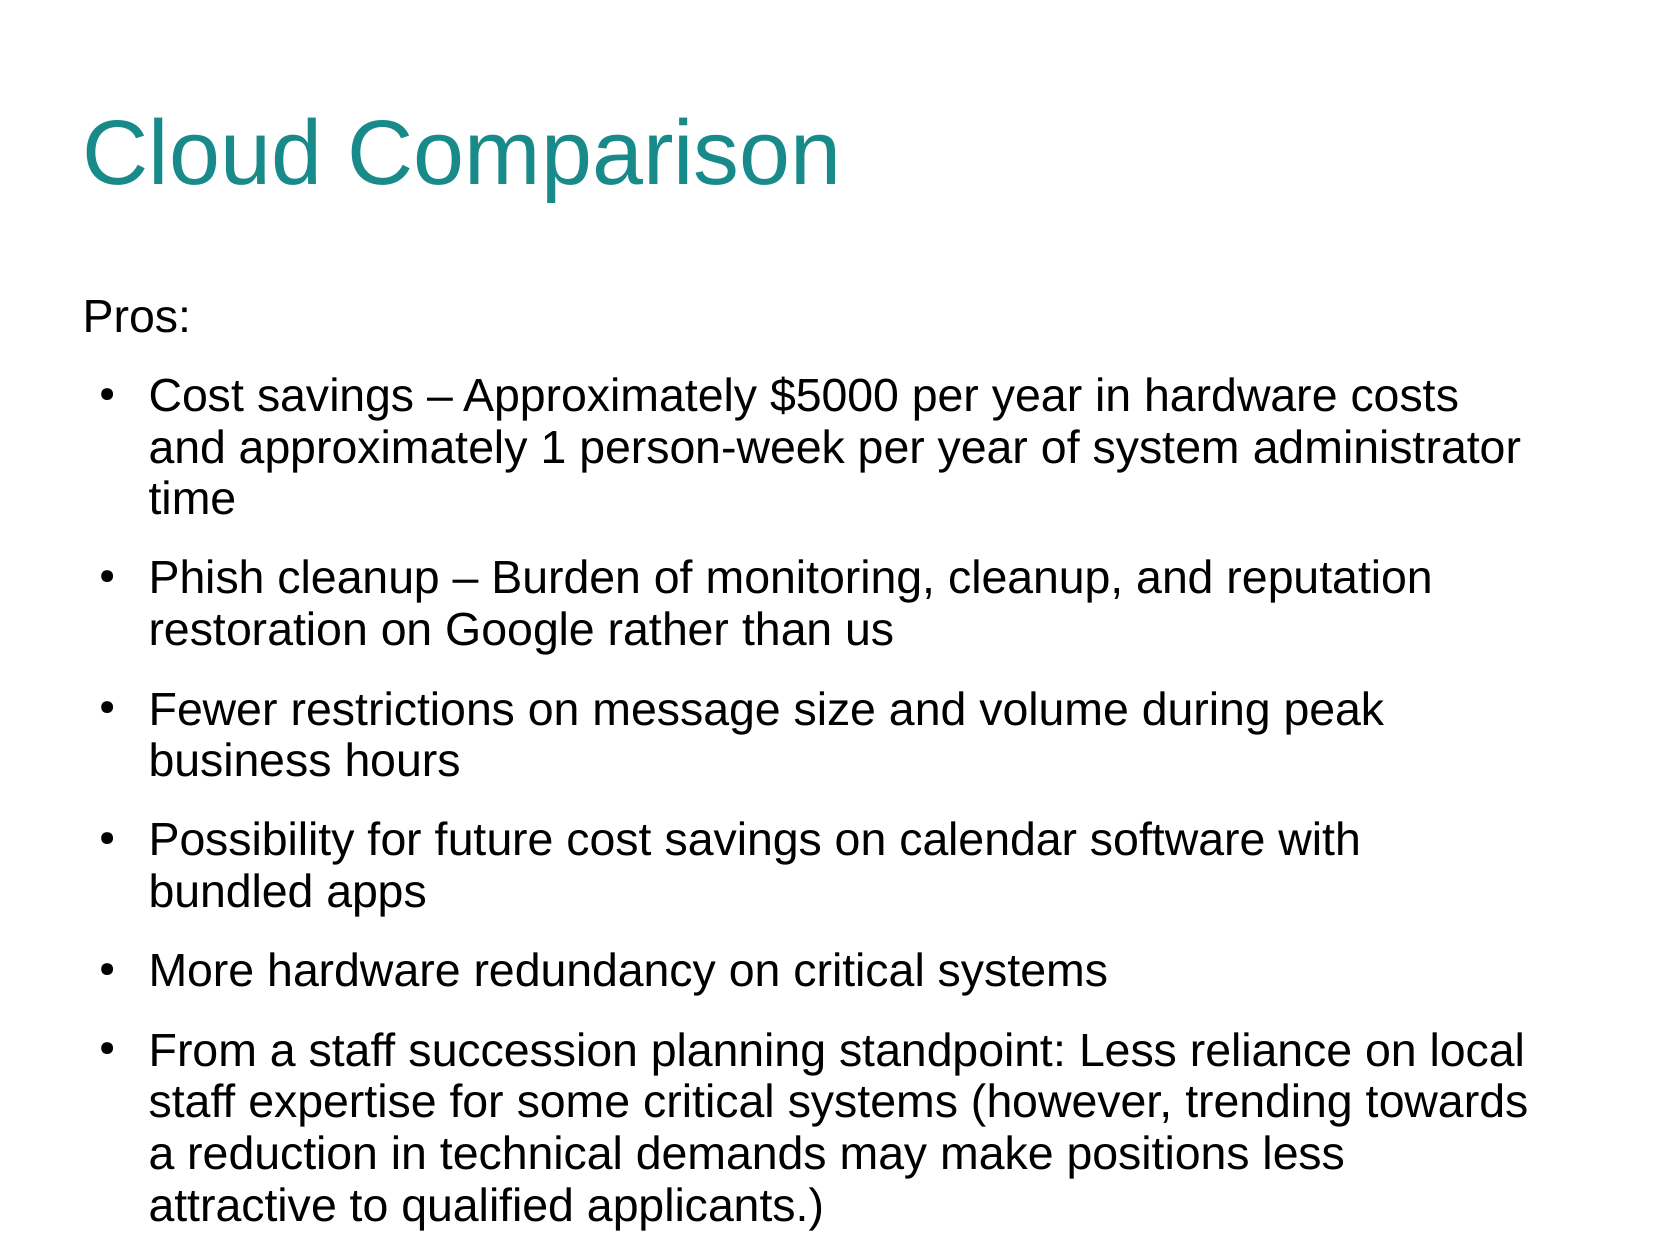

# Cloud Comparison
Pros:
Cost savings – Approximately $5000 per year in hardware costs and approximately 1 person-week per year of system administrator time
Phish cleanup – Burden of monitoring, cleanup, and reputation restoration on Google rather than us
Fewer restrictions on message size and volume during peak business hours
Possibility for future cost savings on calendar software with bundled apps
More hardware redundancy on critical systems
From a staff succession planning standpoint: Less reliance on local staff expertise for some critical systems (however, trending towards a reduction in technical demands may make positions less attractive to qualified applicants.)